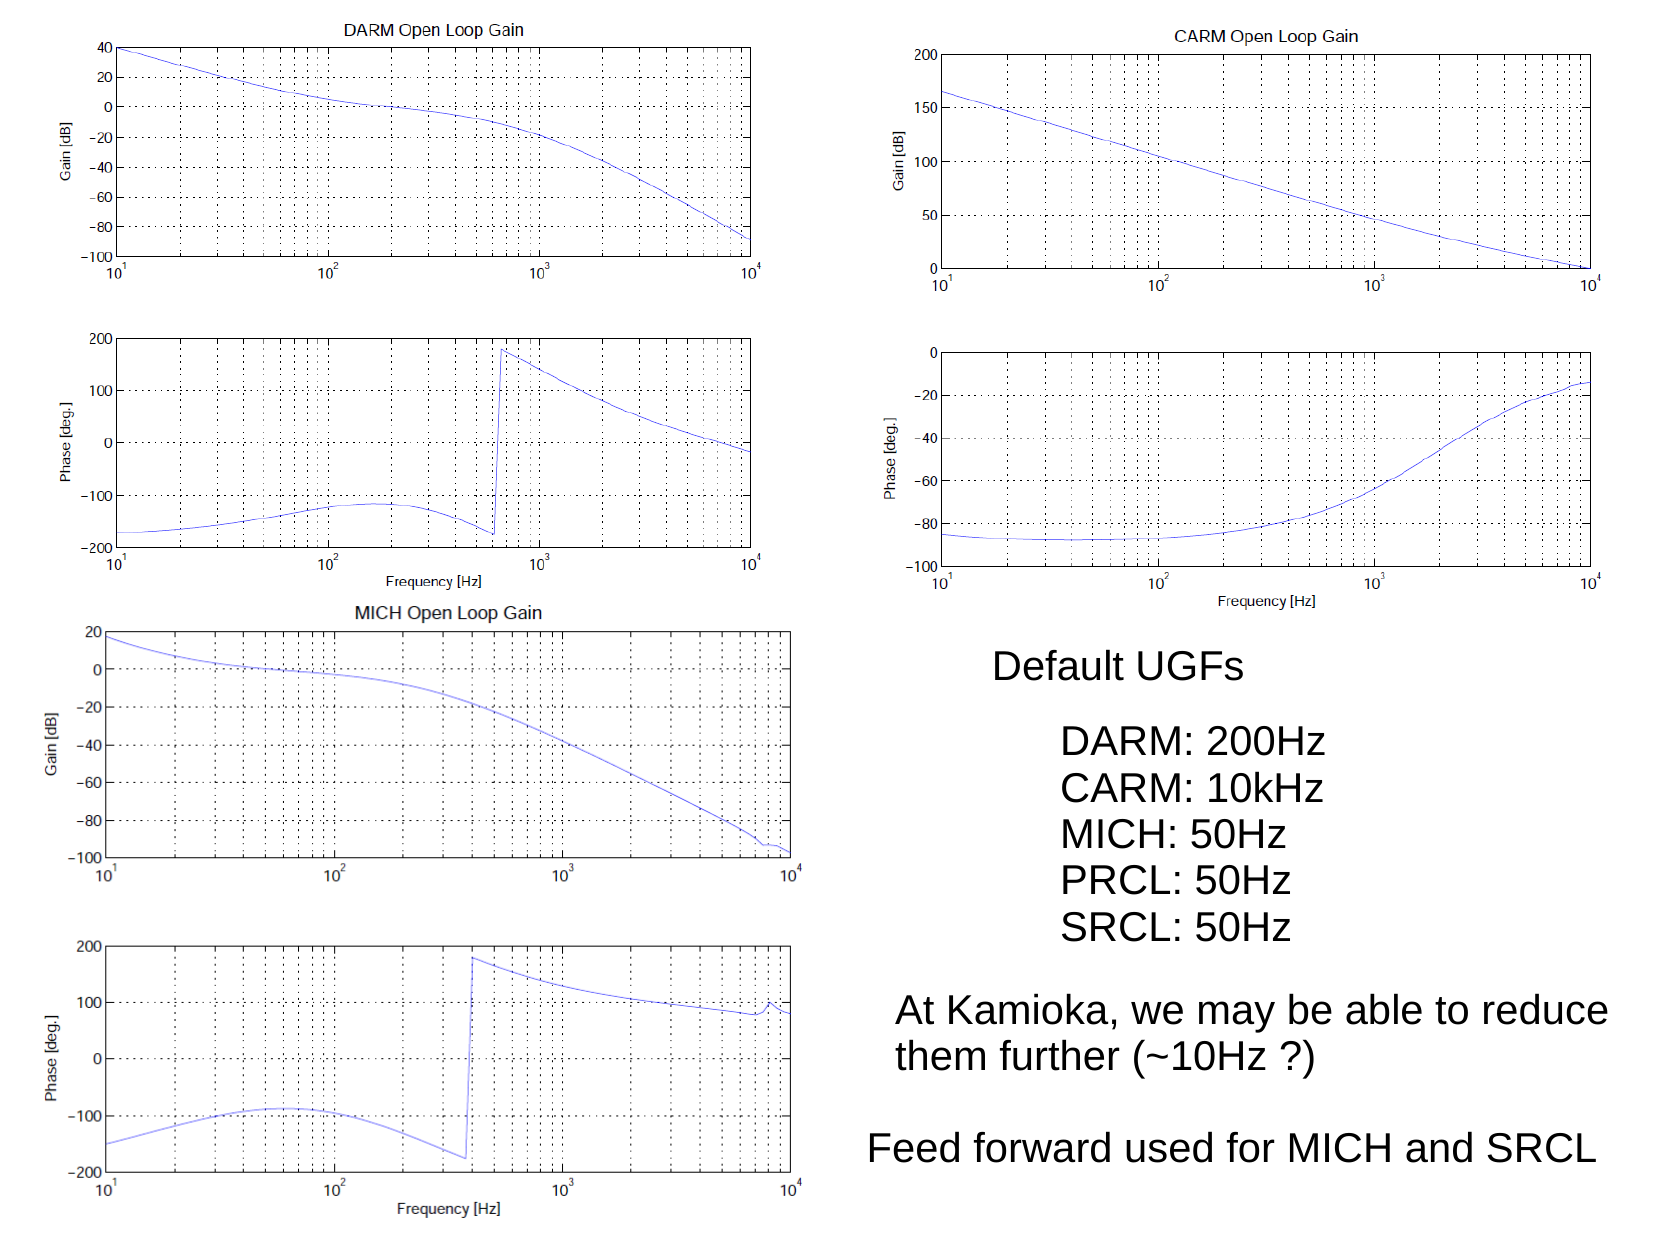

Default UGFs
DARM: 200Hz
CARM: 10kHz
MICH: 50Hz
PRCL: 50Hz
SRCL: 50Hz
At Kamioka, we may be able to reduce
them further (~10Hz ?)
Feed forward used for MICH and SRCL